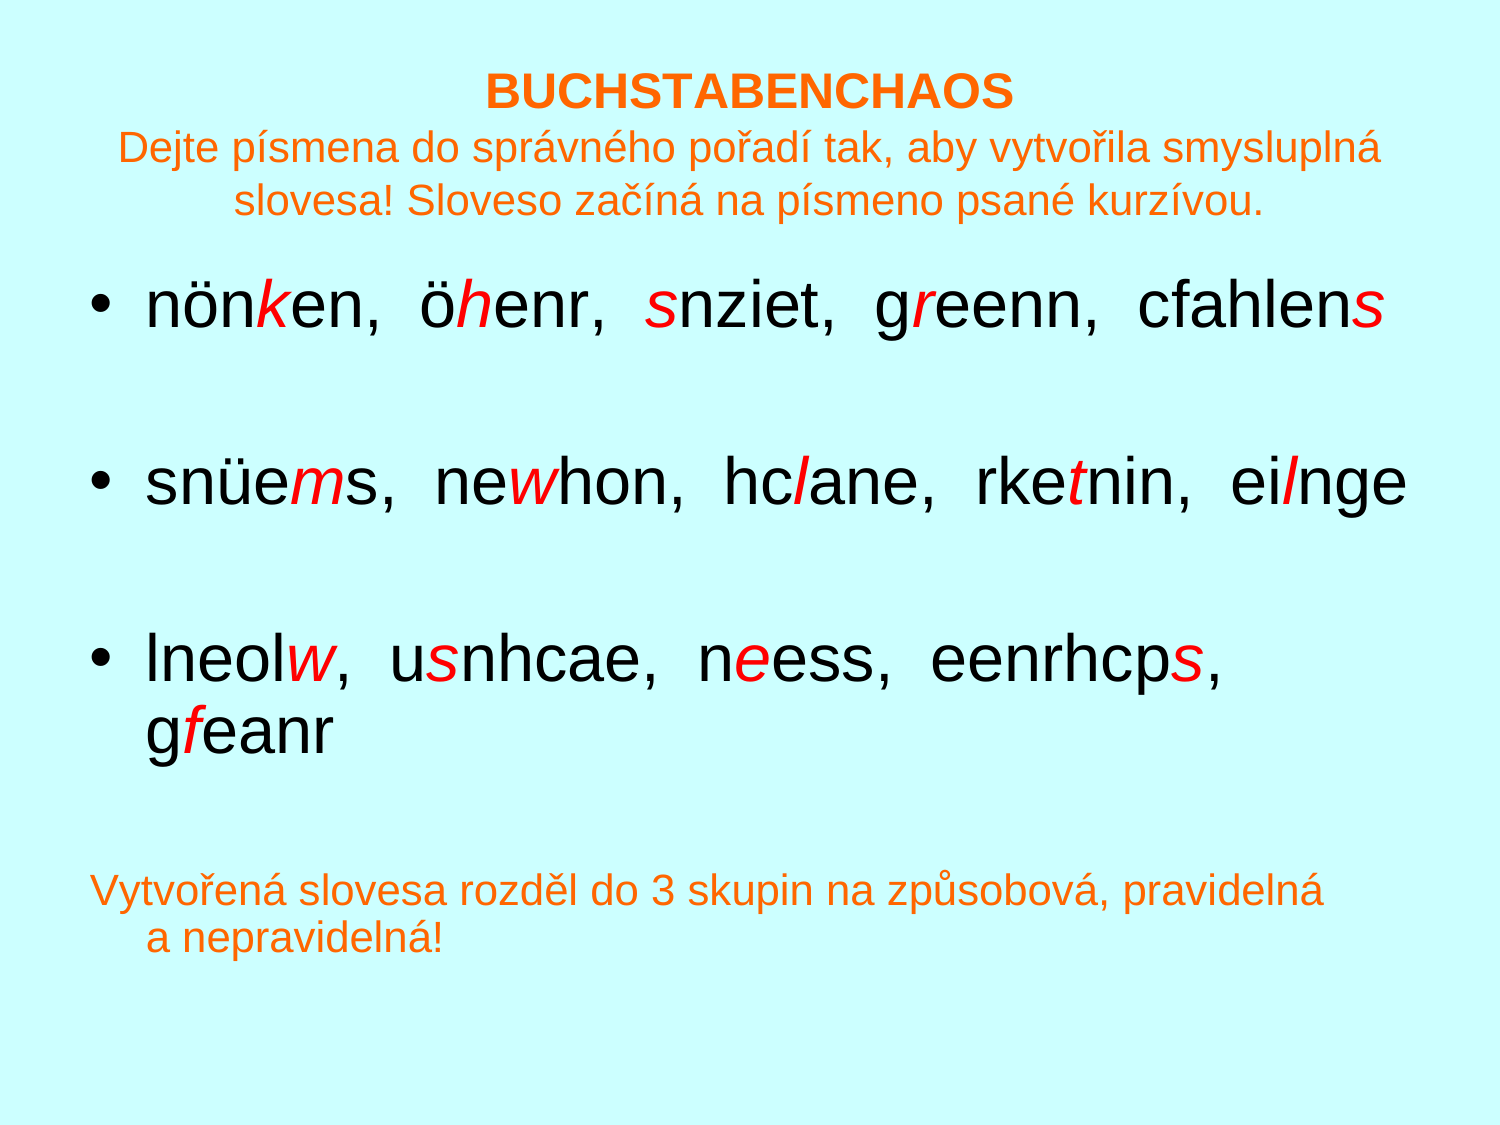

# BUCHSTABENCHAOS Dejte písmena do správného pořadí tak, aby vytvořila smysluplná slovesa! Sloveso začíná na písmeno psané kurzívou.
nönken, öhenr, snziet, greenn, cfahlens
snüems, newhon, hclane, rketnin, eilnge
lneolw, usnhcae, neess, eenrhcps, gfeanr
Vytvořená slovesa rozděl do 3 skupin na způsobová, pravidelná
a nepravidelná!